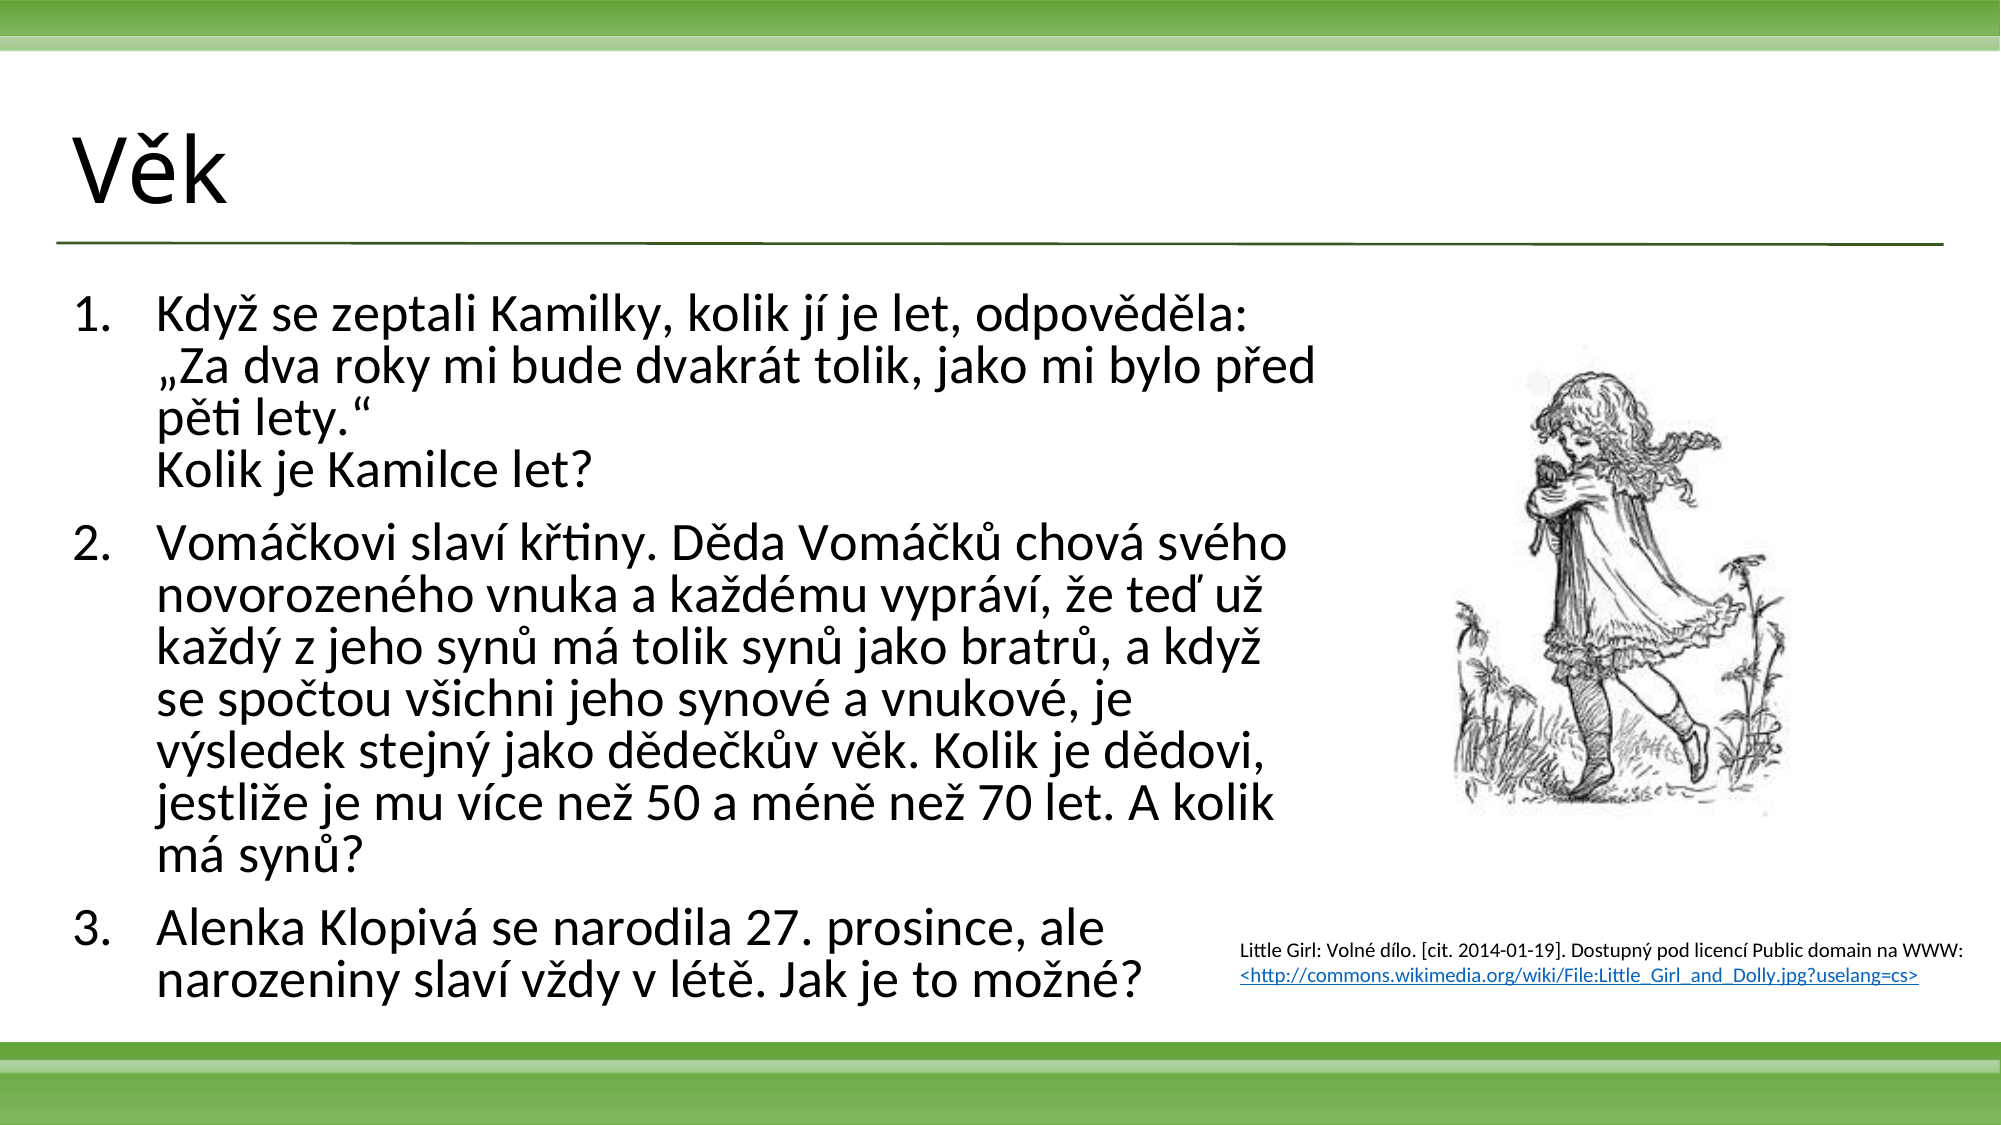

# Věk
Když se zeptali Kamilky, kolik jí je let, odpověděla:
„Za dva roky mi bude dvakrát tolik, jako mi bylo před pěti lety.“
Kolik je Kamilce let?
Vomáčkovi slaví křtiny. Děda Vomáčků chová svého novorozeného vnuka a každému vypráví, že teď už každý z jeho synů má tolik synů jako bratrů, a když se spočtou všichni jeho synové a vnukové, je výsledek stejný jako dědečkův věk. Kolik je dědovi, jestliže je mu více než 50 a méně než 70 let. A kolik má synů?
Alenka Klopivá se narodila 27. prosince, ale narozeniny slaví vždy v létě. Jak je to možné?
Little Girl: Volné dílo. [cit. 2014-01-19]. Dostupný pod licencí Public domain na WWW:
<http://commons.wikimedia.org/wiki/File:Little_Girl_and_Dolly.jpg?uselang=cs>